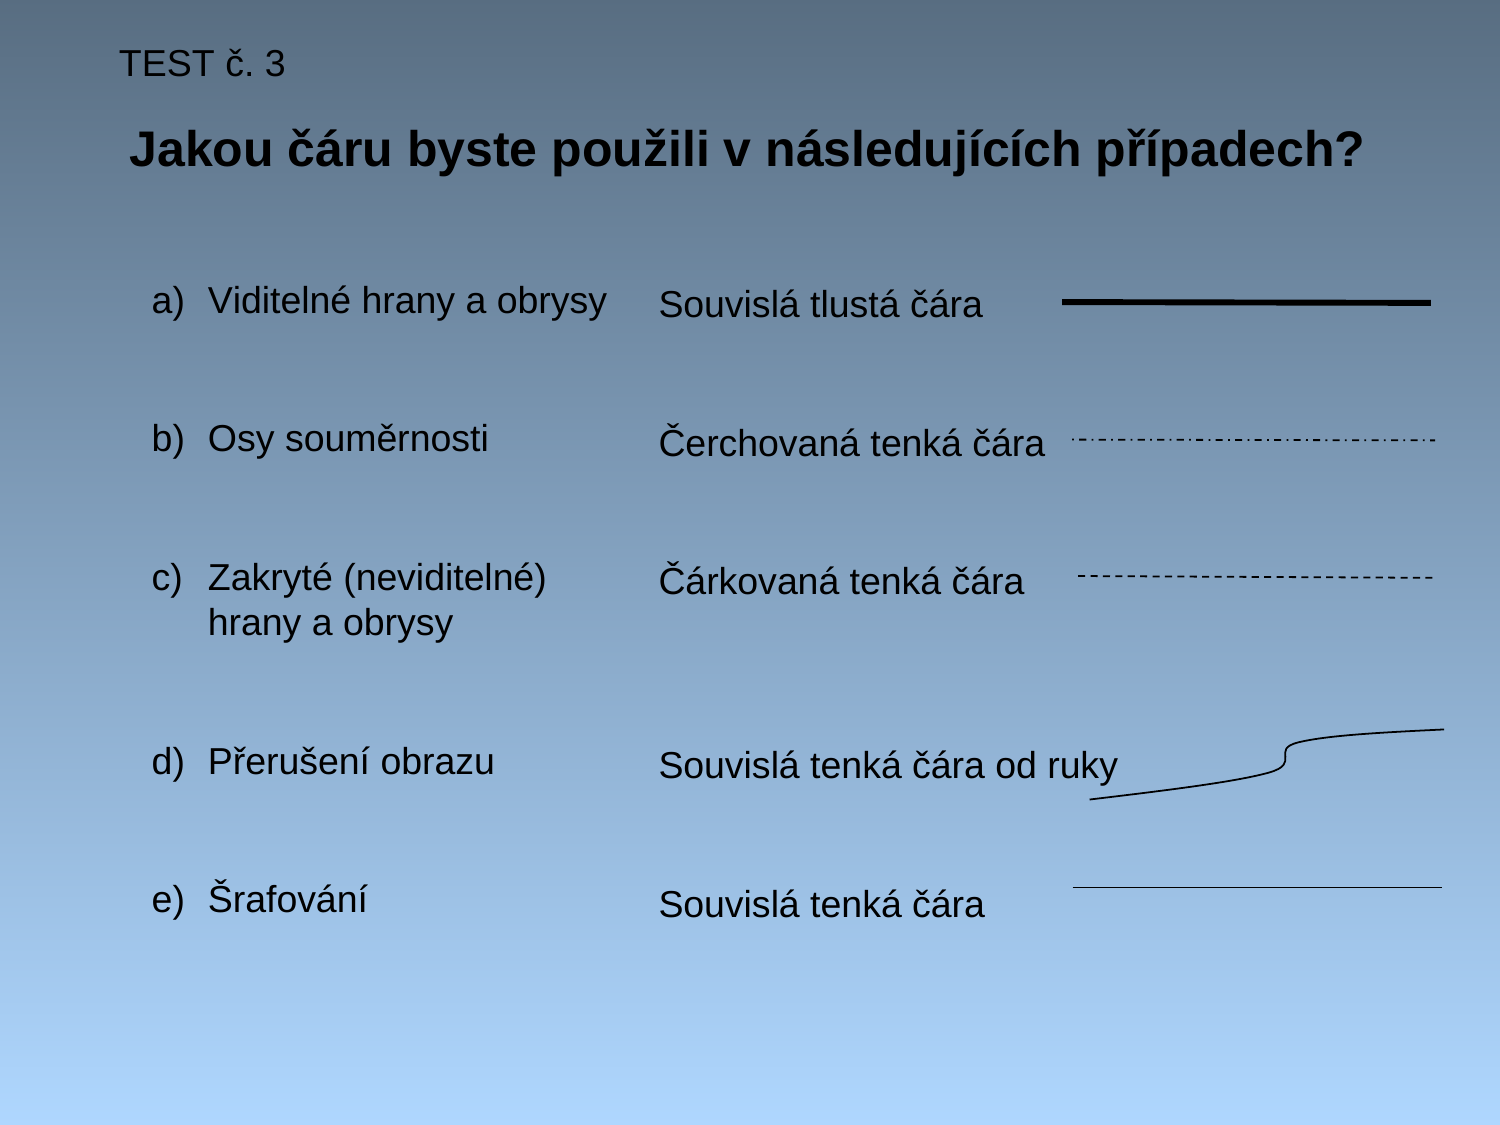

TEST č. 3
Jakou čáru byste použili v následujících případech?
Viditelné hrany a obrysy
Osy souměrnosti
Zakryté (neviditelné) hrany a obrysy
Přerušení obrazu
Šrafování
Souvislá tlustá čára
Čerchovaná tenká čára
Čárkovaná tenká čára
Souvislá tenká čára od ruky
Souvislá tenká čára